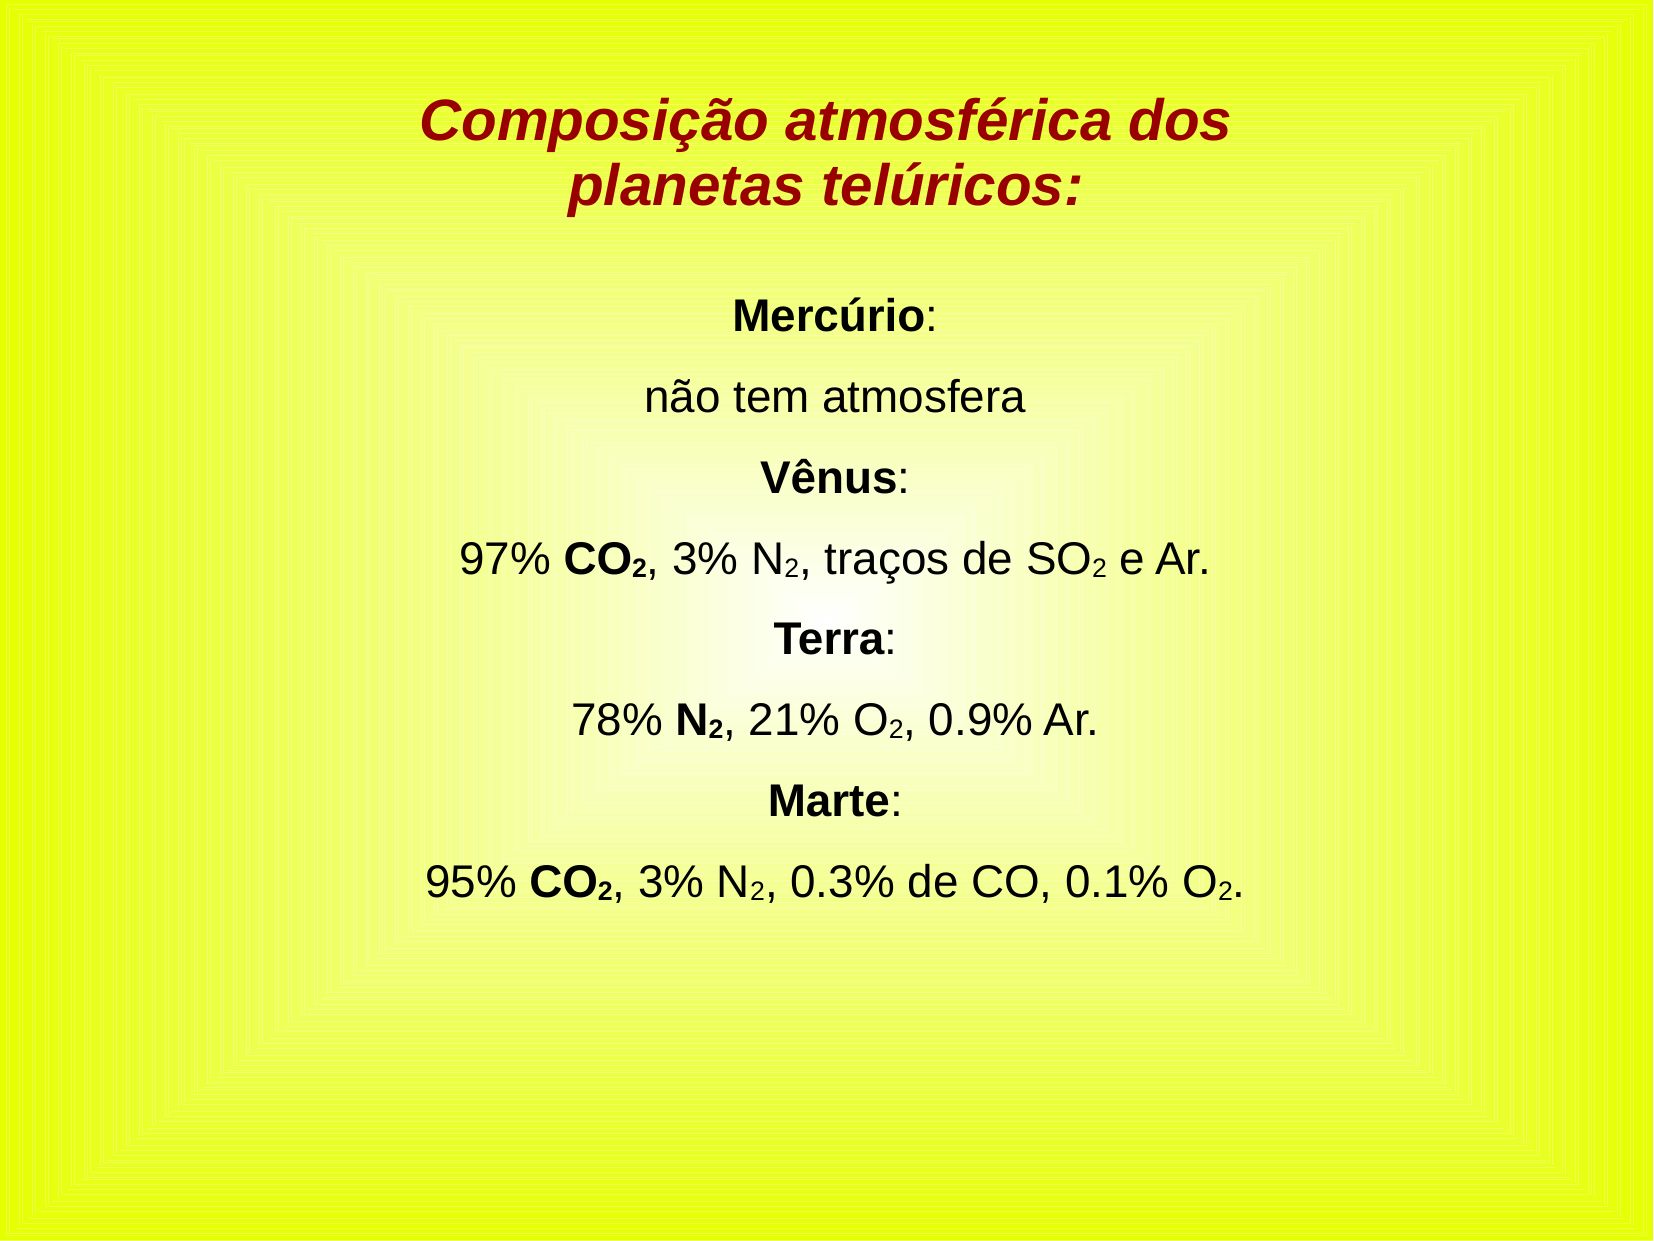

# Composição atmosférica dos planetas telúricos:
Mercúrio:
não tem atmosfera
Vênus:
97% CO2, 3% N2, traços de SO2 e Ar.
Terra:
78% N2, 21% O2, 0.9% Ar.
Marte:
95% CO2, 3% N2, 0.3% de CO, 0.1% O2.